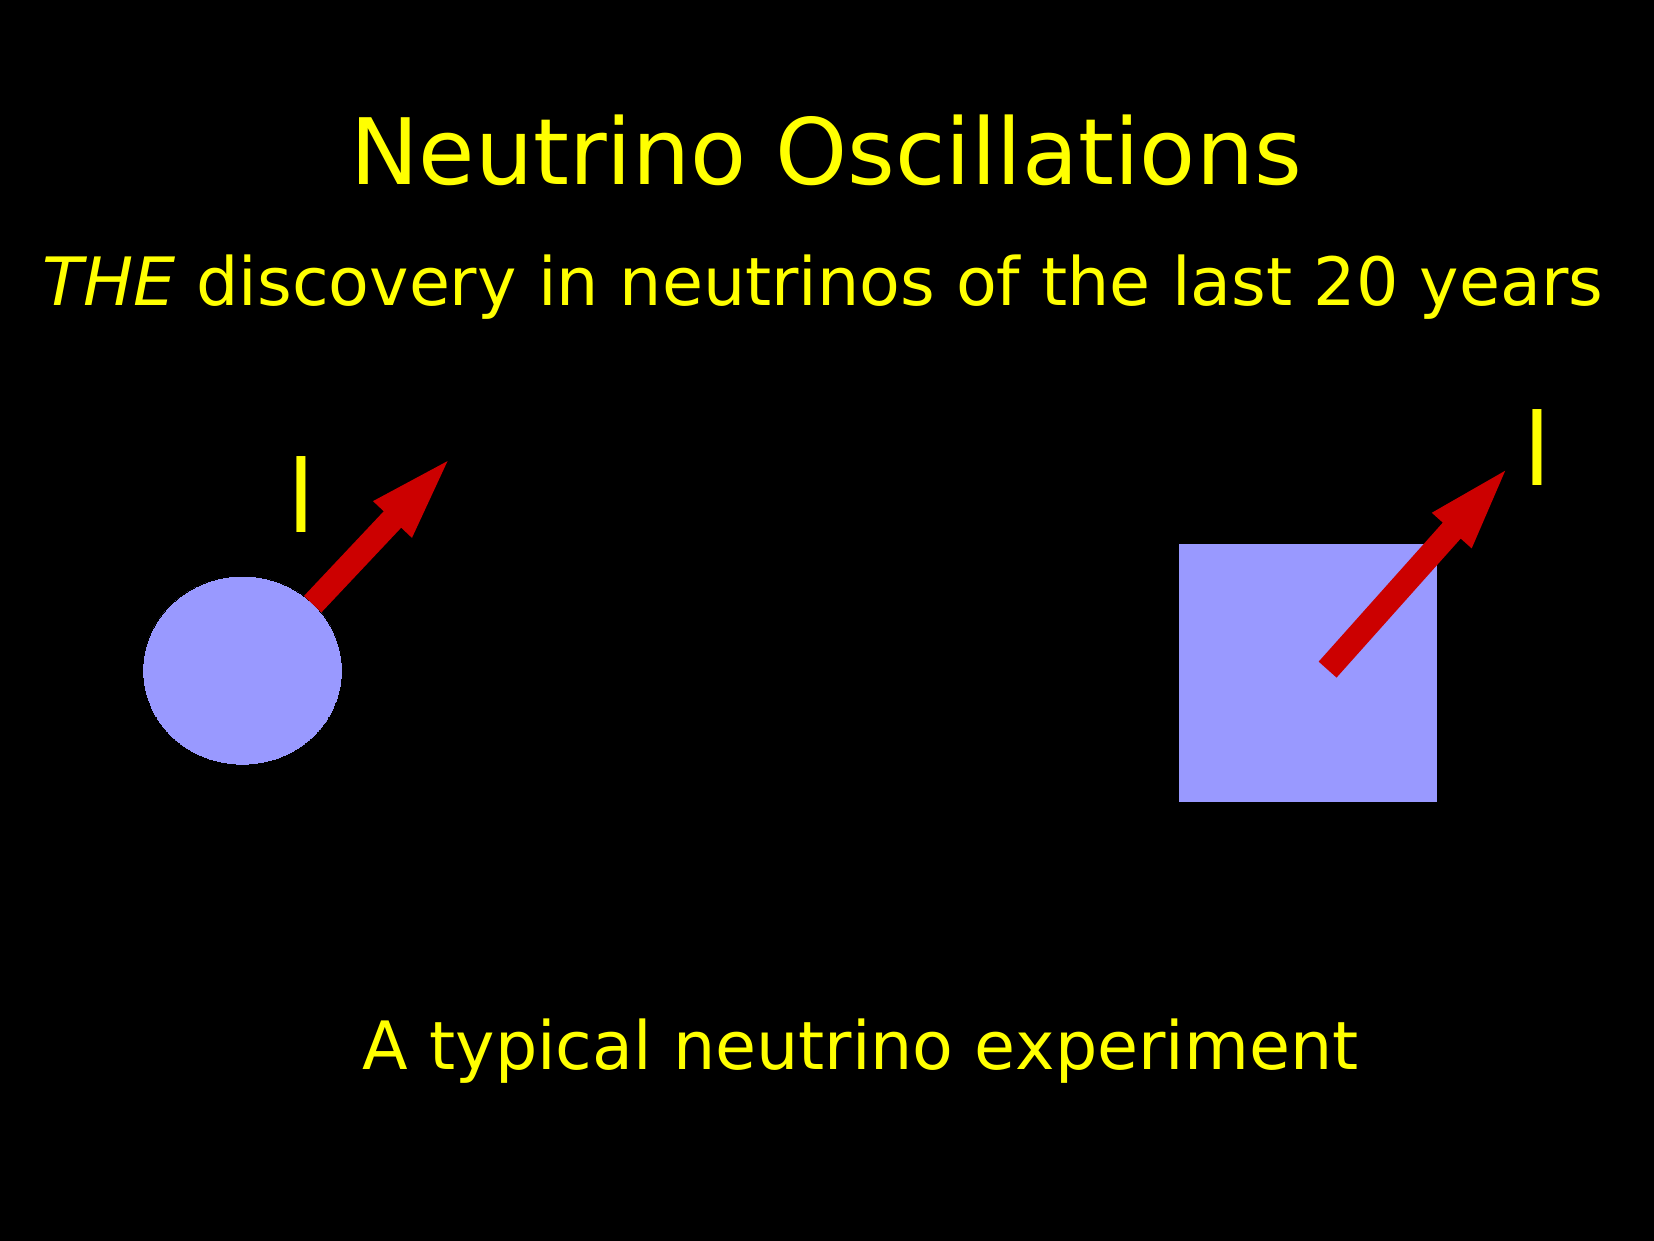

# Neutrino Oscillations
THE discovery in neutrinos of the last 20 years
l
l
A typical neutrino experiment